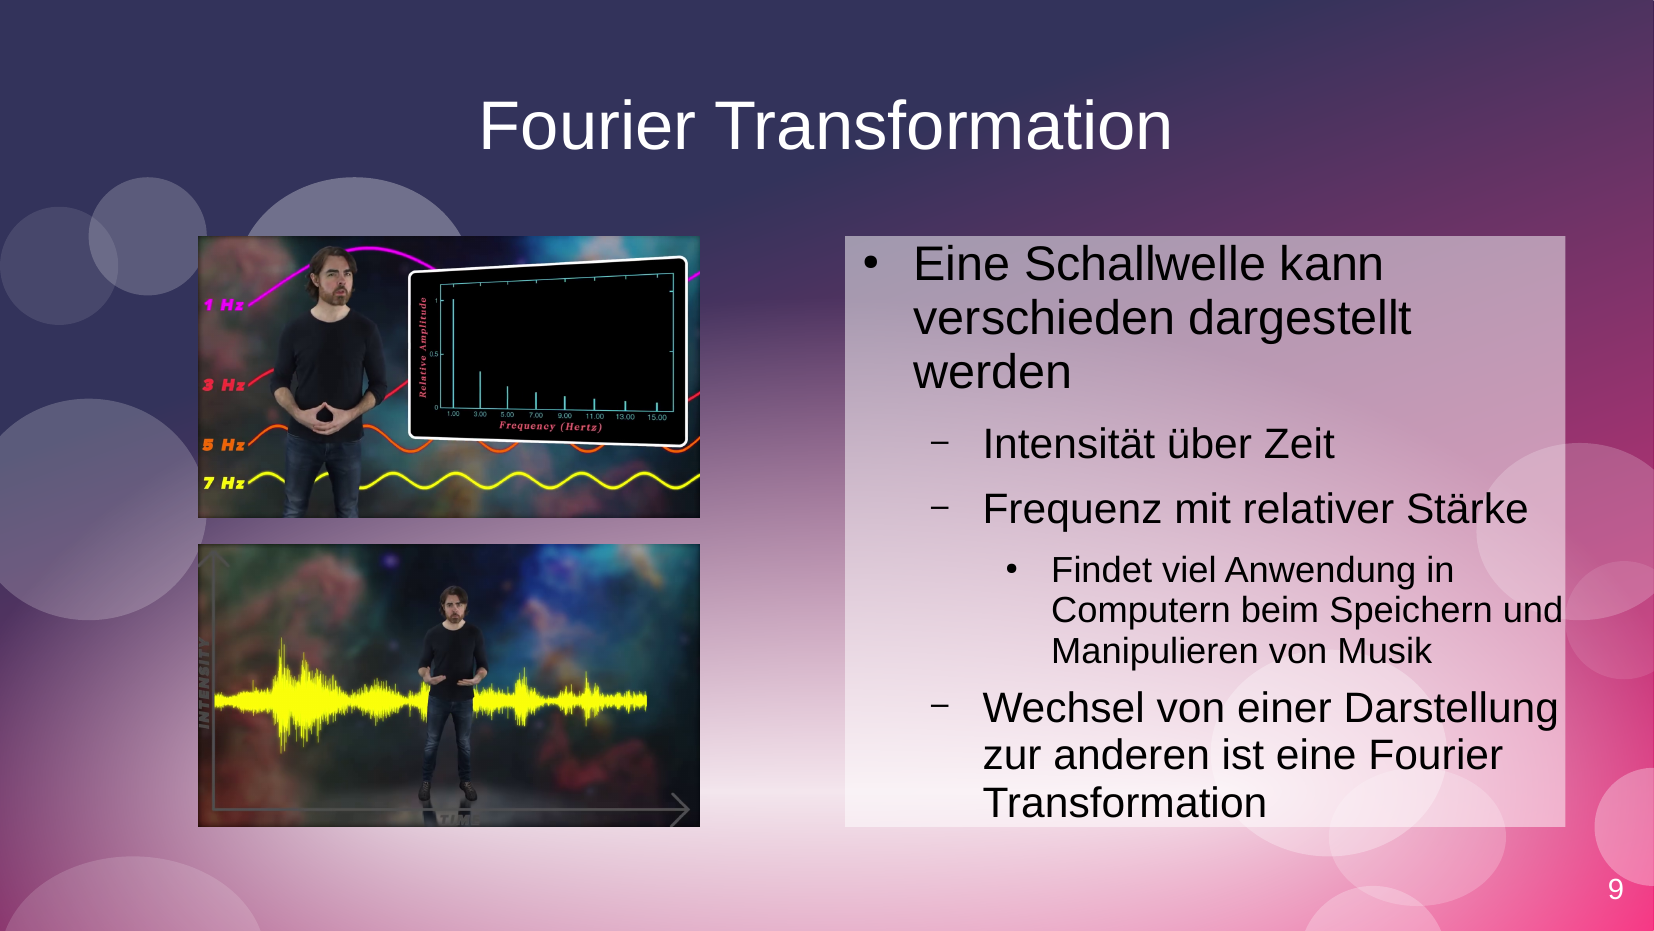

# Fourier Transformation
Eine Schallwelle kann verschieden dargestellt werden
Intensität über Zeit
Frequenz mit relativer Stärke
Findet viel Anwendung in Computern beim Speichern und Manipulieren von Musik
Wechsel von einer Darstellung zur anderen ist eine Fourier Transformation